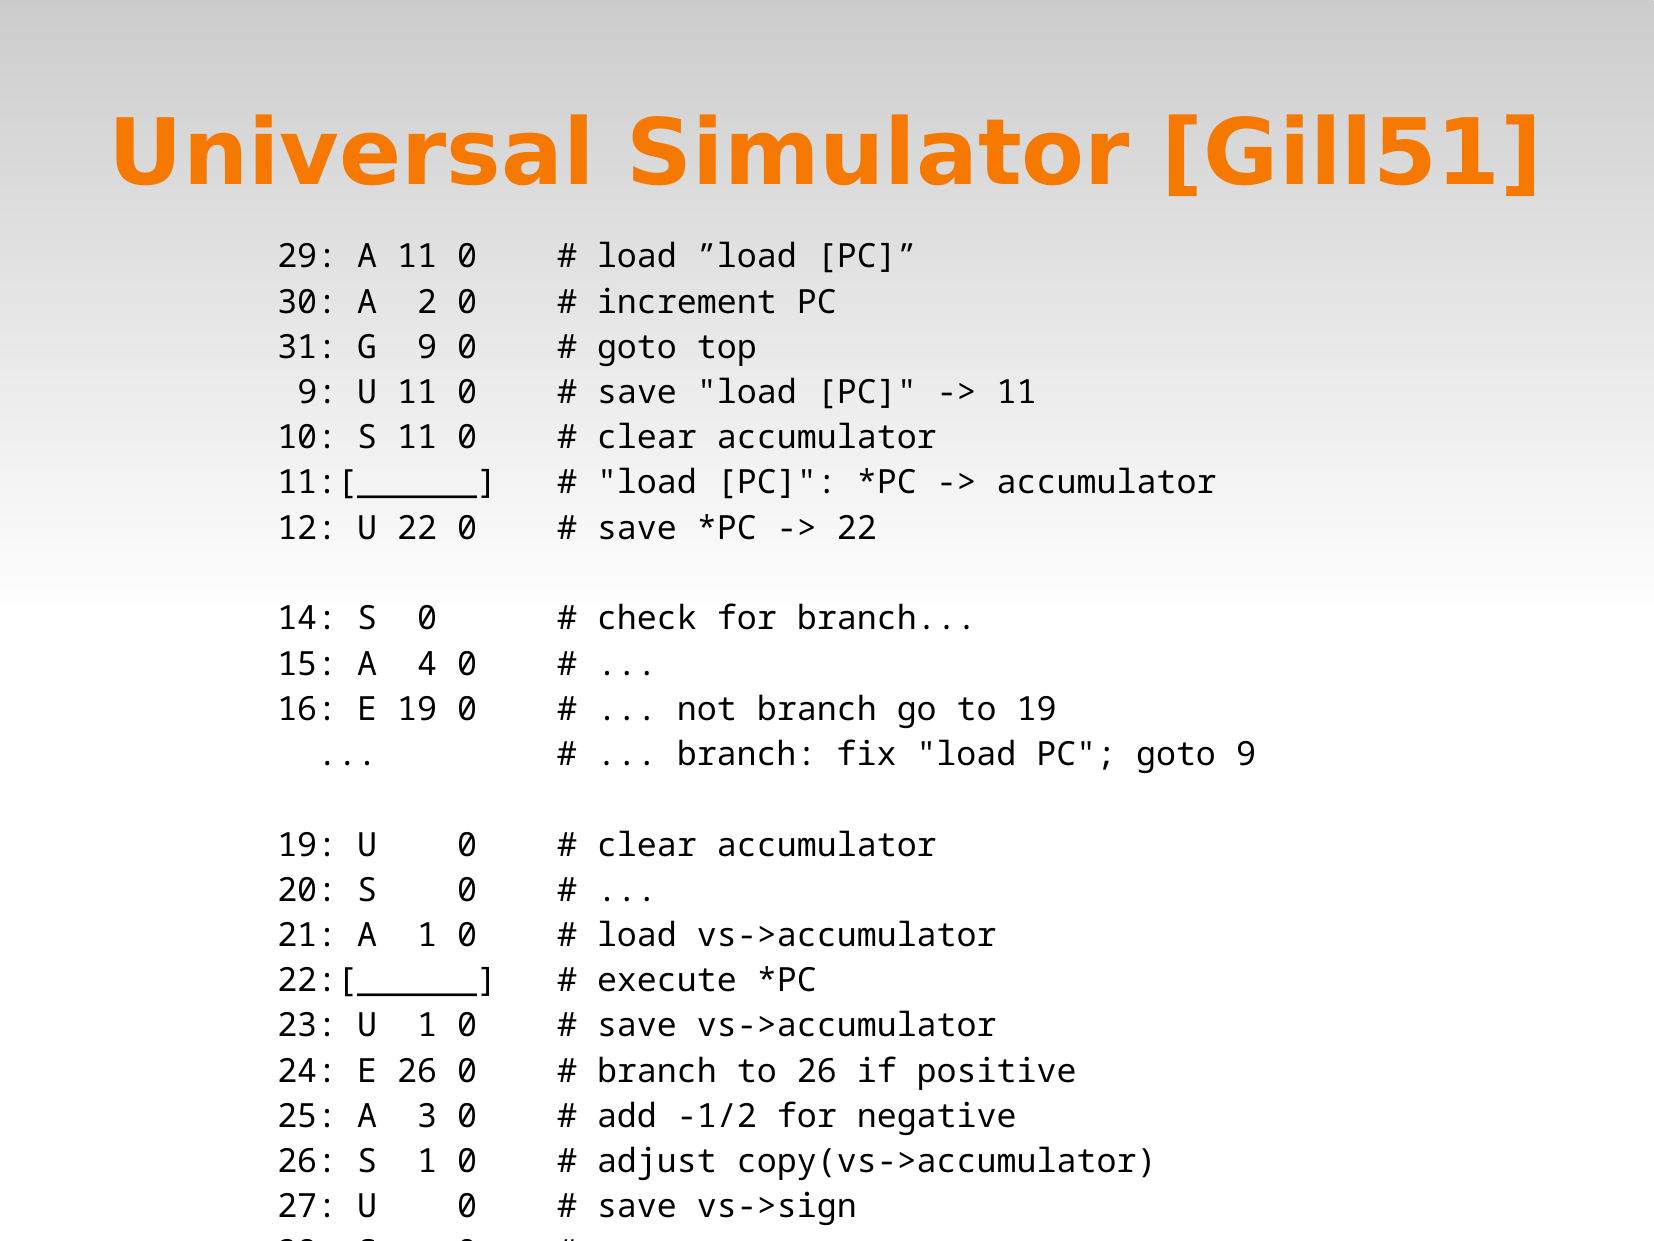

# Universal Simulator [Gill51]
29: A 11 0 # load ”load [PC]”
30: A 2 0 # increment PC
31: G 9 0 # goto top
 9: U 11 0 # save "load [PC]" -> 11
10: S 11 0 # clear accumulator
11:[______] # "load [PC]": *PC -> accumulator
12: U 22 0 # save *PC -> 22
14: S 0 # check for branch...
15: A 4 0 # ...
16: E 19 0 # ... not branch go to 19
 ... # ... branch: fix "load PC"; goto 9
19: U 0 # clear accumulator
20: S 0 # ...
21: A 1 0 # load vs->accumulator
22:[______] # execute *PC
23: U 1 0 # save vs->accumulator
24: E 26 0 # branch to 26 if positive
25: A 3 0 # add -1/2 for negative
26: S 1 0 # adjust copy(vs->accumulator)
27: U 0 # save vs->sign
28: S 0 # ...